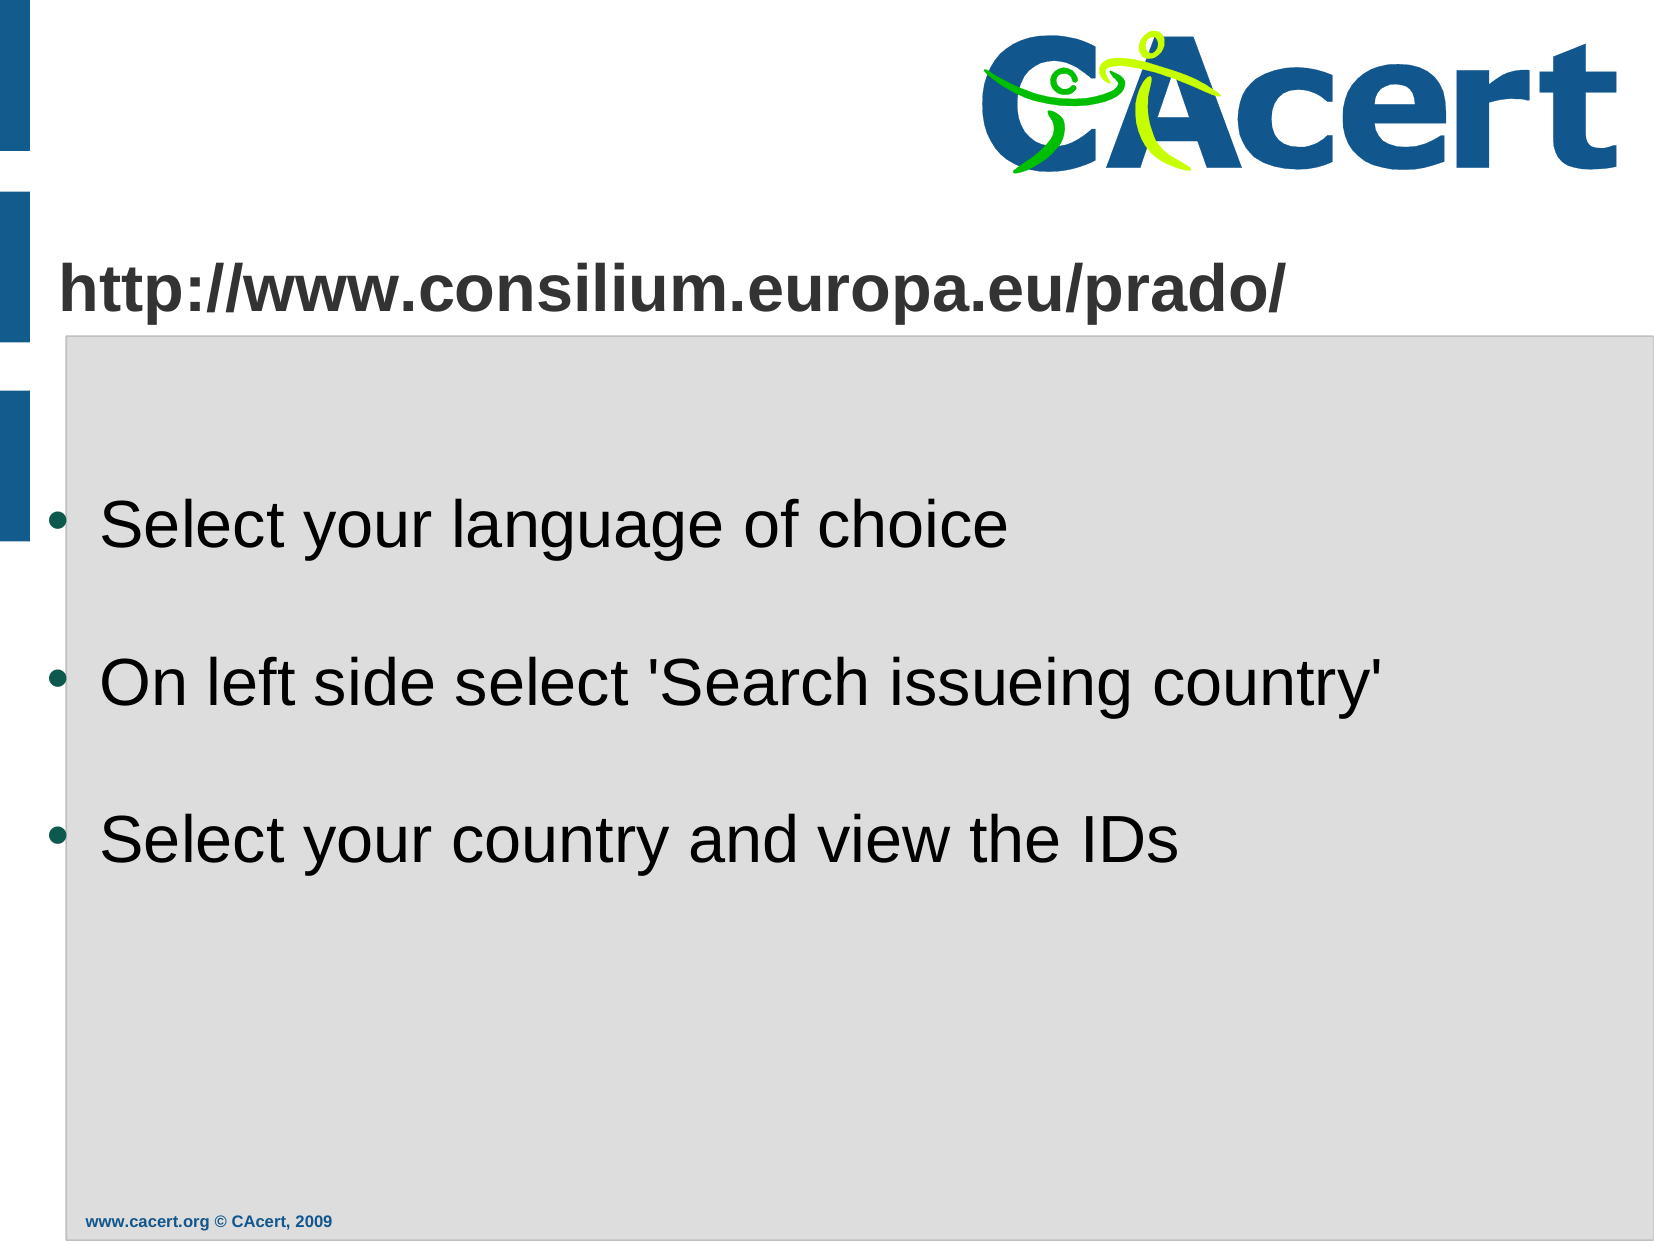

# http://www.consilium.europa.eu/prado/
Select your language of choice
On left side select 'Search issueing country'
Select your country and view the IDs